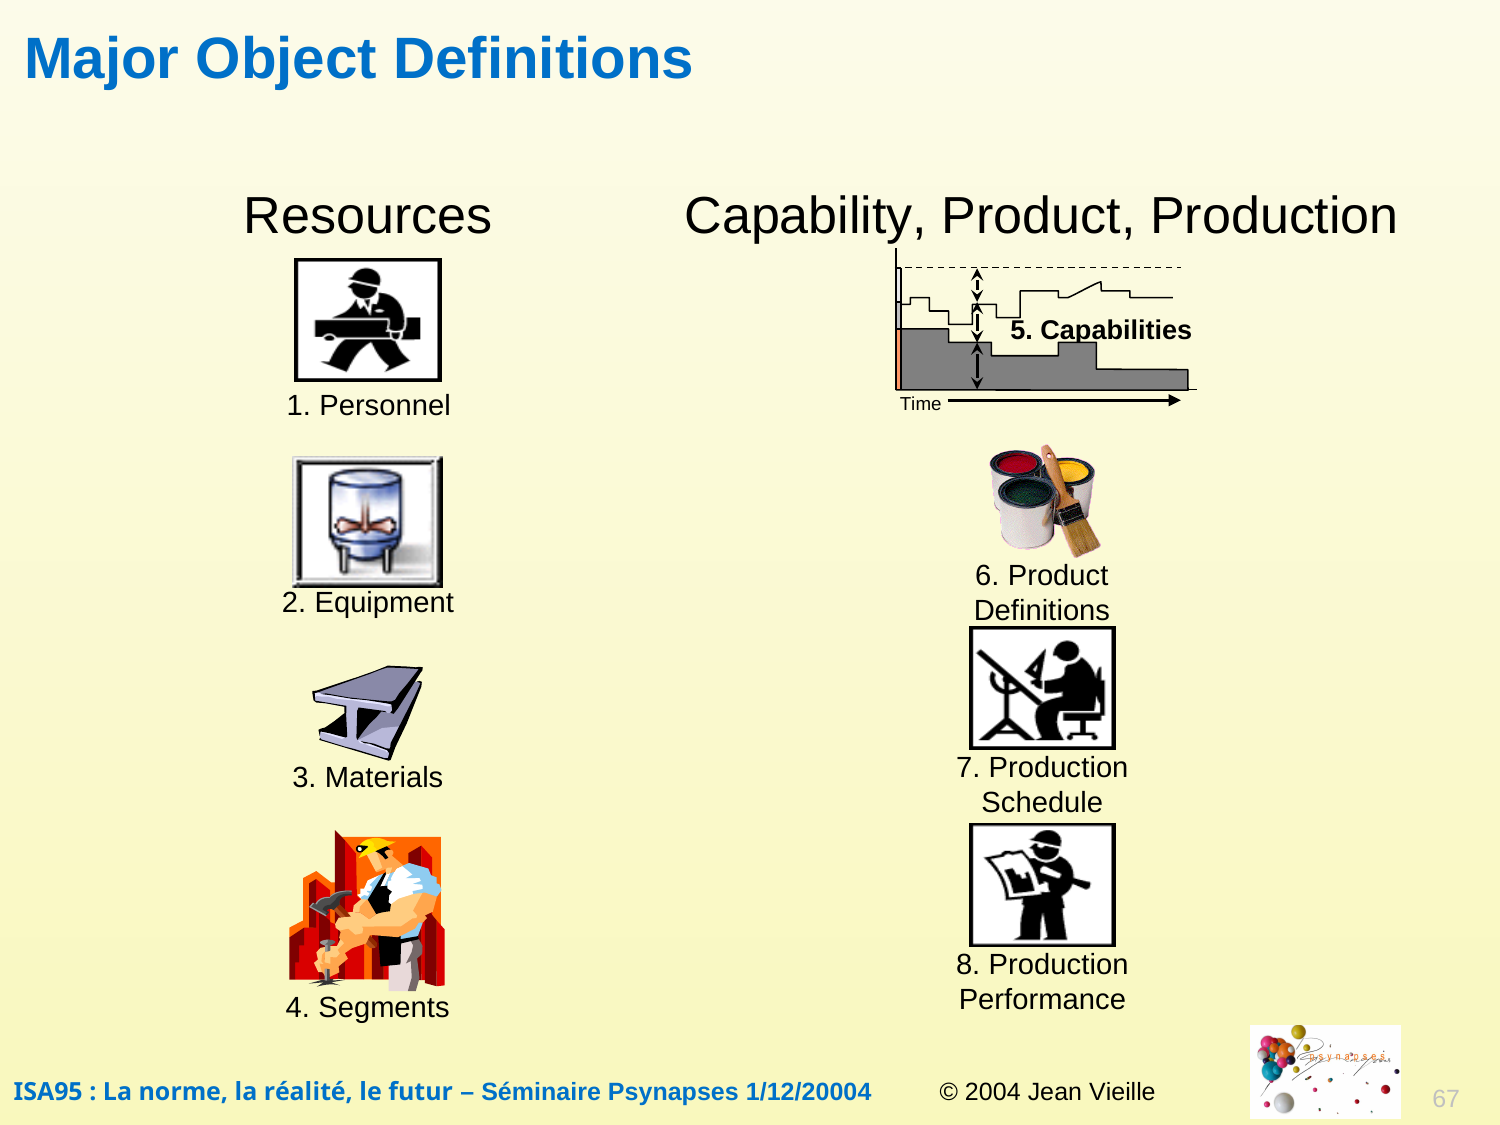

# Major Object Definitions
Resources
Capability, Product, Production
5. Capabilities
Product
Time
1. Personnel
6. Product
Definitions
2. Equipment
7. Production
Schedule
3. Materials
8. Production
Performance
4. Segments